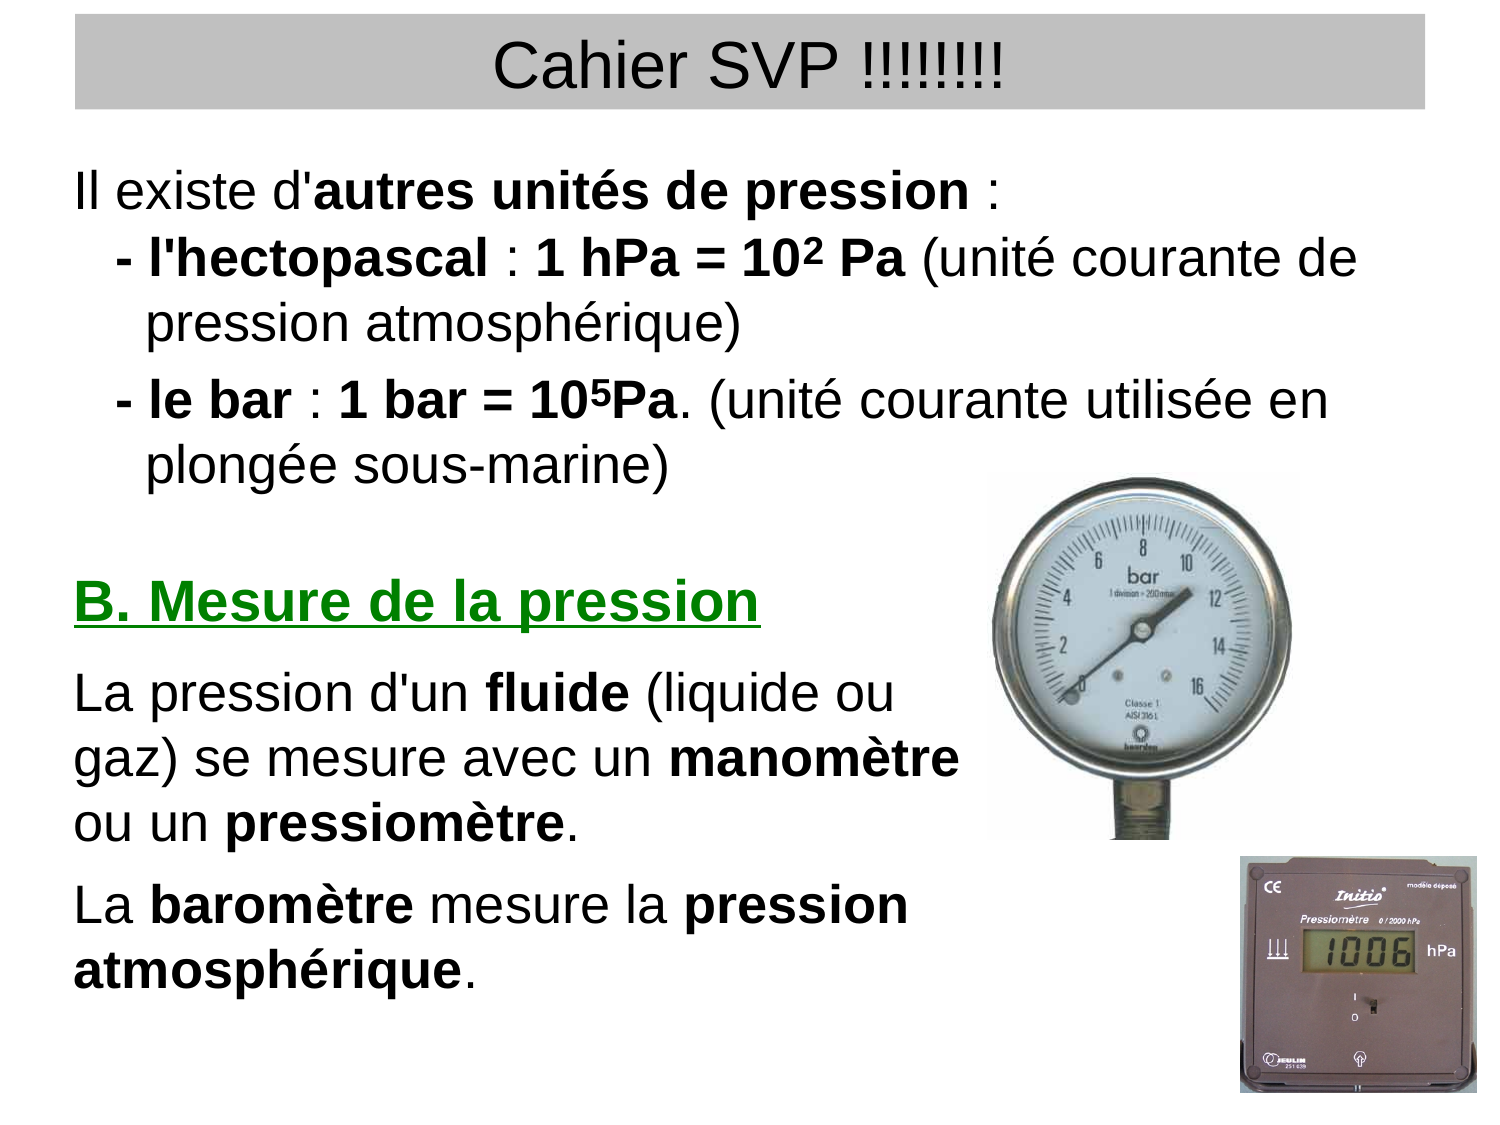

Cahier SVP !!!!!!!!
Il existe d'autres unités de pression :
- l'hectopascal : 1 hPa = 102 Pa (unité courante de pression atmosphérique)
- le bar : 1 bar = 105Pa. (unité courante utilisée en plongée sous-marine)
# B. Mesure de la pression
La pression d'un fluide (liquide ou gaz) se mesure avec un manomètre ou un pressiomètre.
La baromètre mesure la pression atmosphérique.